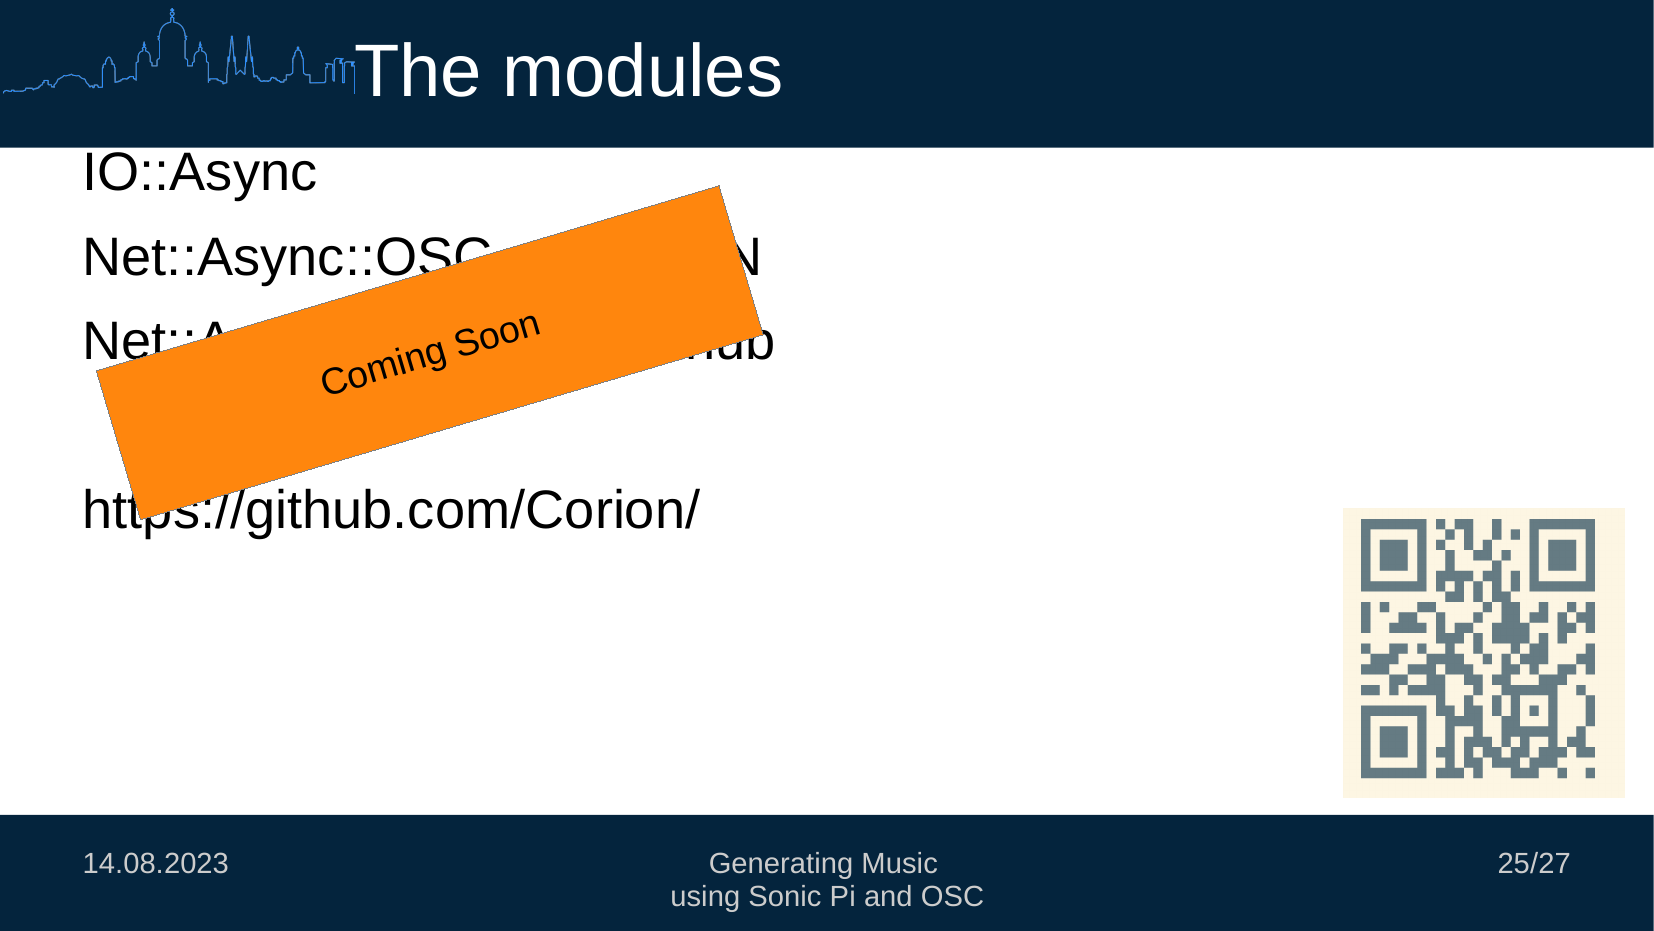

# The modules
IO::Async
Net::Async::OSC - on CPAN
Net::Async::OSC - on Github
https://github.com/Corion/
Coming Soon
08. März 2019
25